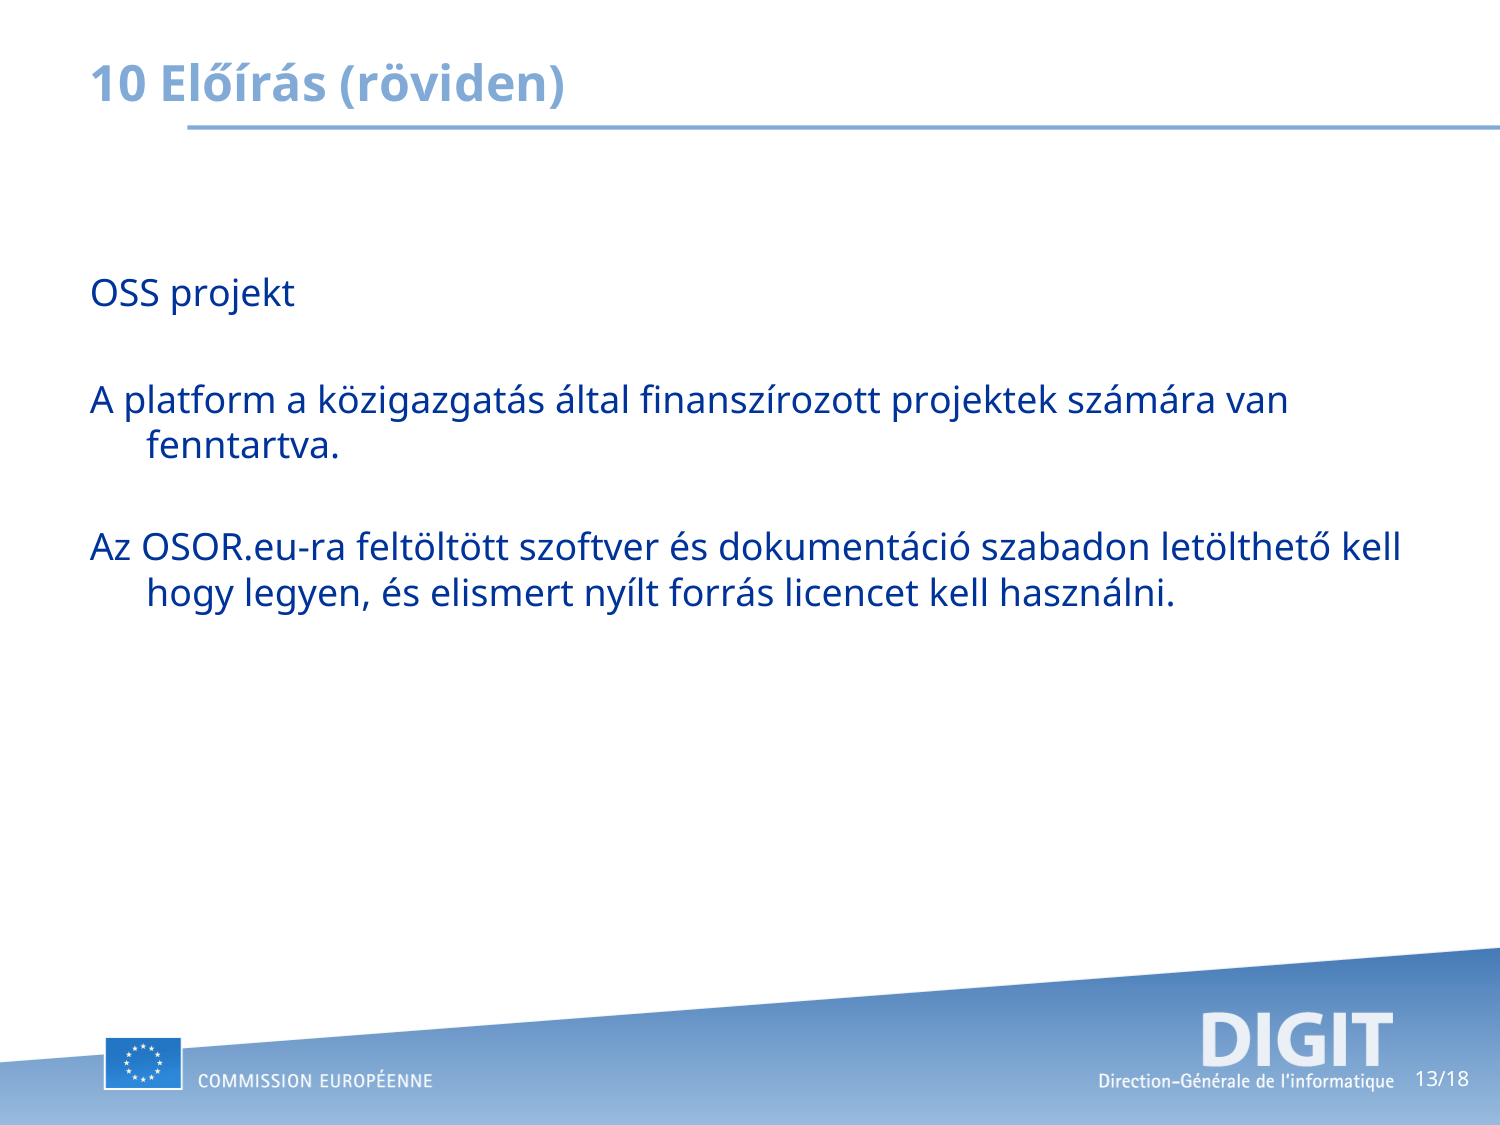

# 10 Előírás (röviden)
OSS projekt
A platform a közigazgatás által finanszírozott projektek számára van fenntartva.
Az OSOR.eu-ra feltöltött szoftver és dokumentáció szabadon letölthető kell hogy legyen, és elismert nyílt forrás licencet kell használni.